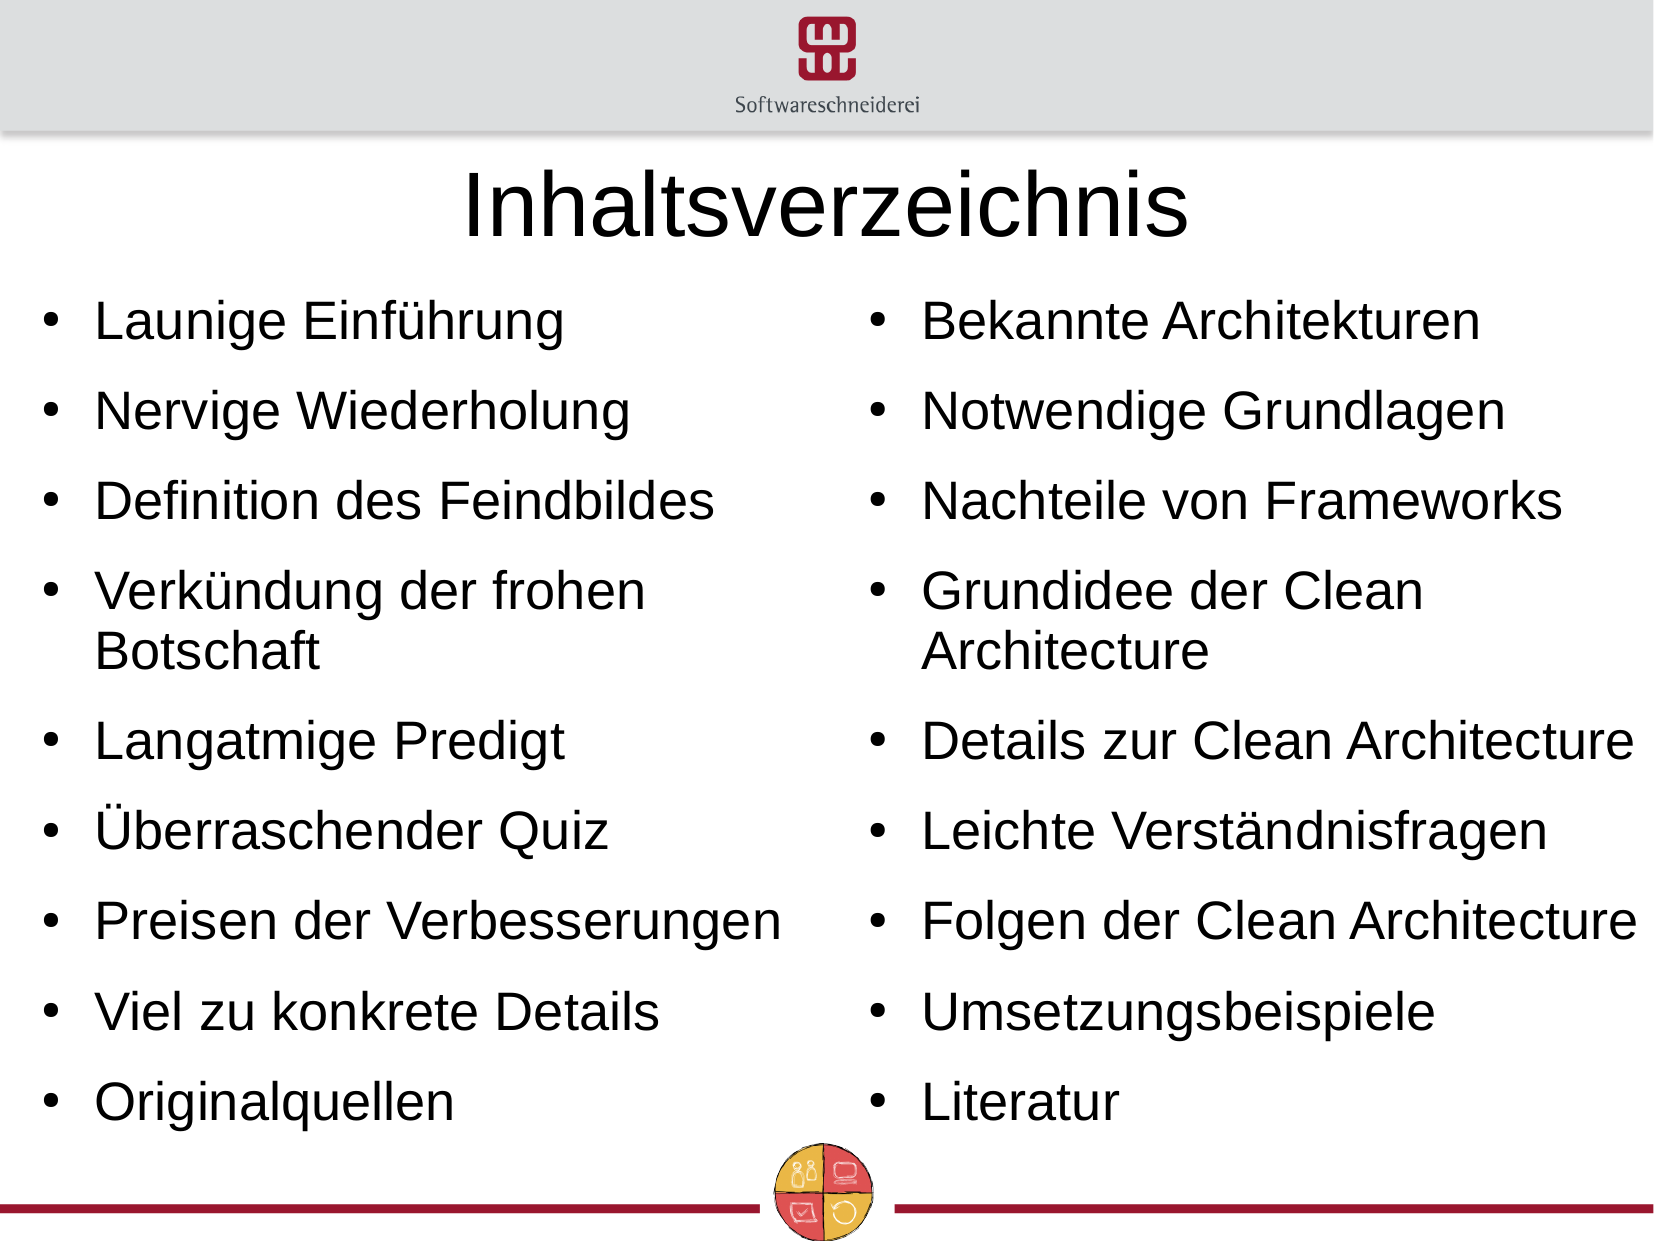

# Inhaltsverzeichnis
Launige Einführung
Nervige Wiederholung
Definition des Feindbildes
Verkündung der frohen Botschaft
Langatmige Predigt
Überraschender Quiz
Preisen der Verbesserungen
Viel zu konkrete Details
Originalquellen
Bekannte Architekturen
Notwendige Grundlagen
Nachteile von Frameworks
Grundidee der Clean Architecture
Details zur Clean Architecture
Leichte Verständnisfragen
Folgen der Clean Architecture
Umsetzungsbeispiele
Literatur